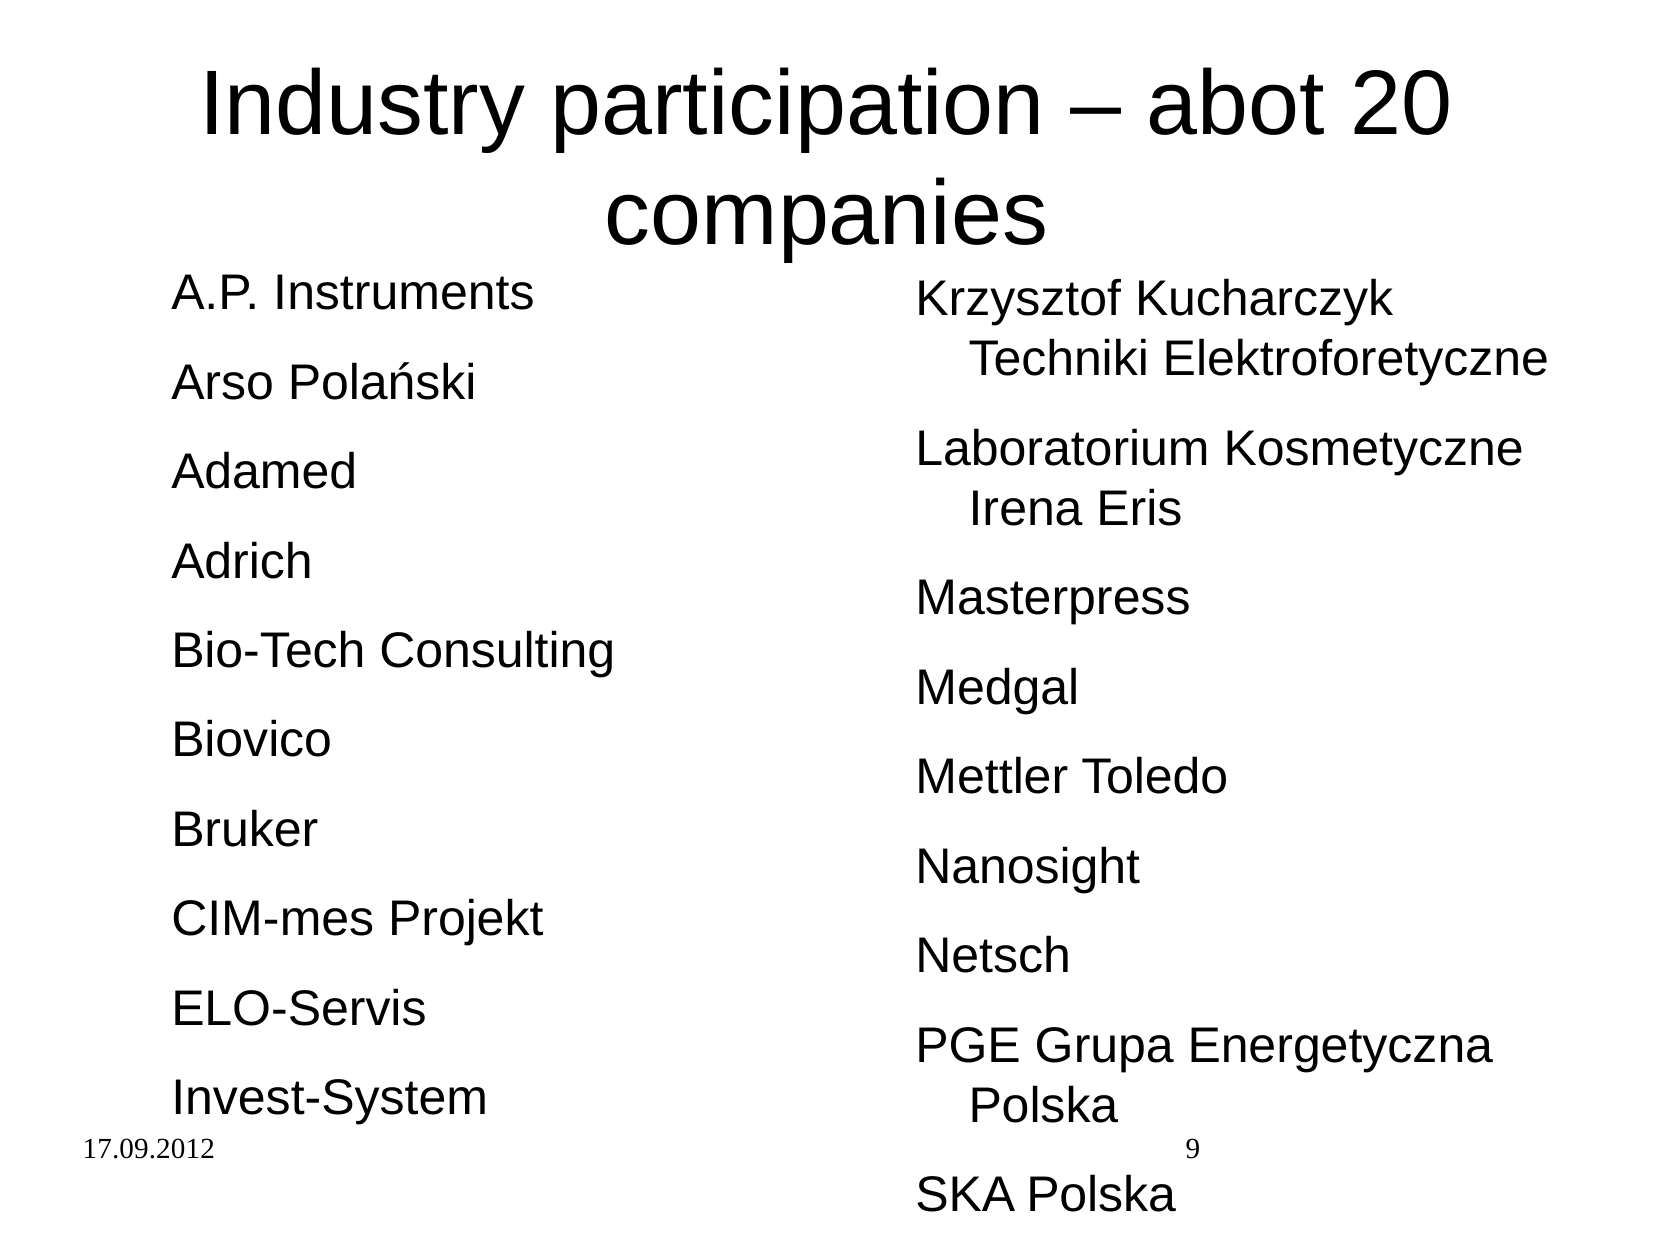

# Industry participation – abot 20 companies
A.P. Instruments
Arso Polański
Adamed
Adrich
Bio-Tech Consulting
Biovico
Bruker
CIM-mes Projekt
ELO-Servis
Invest-System
Krzysztof Kucharczyk Techniki Elektroforetyczne
Laboratorium Kosmetyczne Irena Eris
Masterpress
Medgal
Mettler Toledo
Nanosight
Netsch
PGE Grupa Energetyczna Polska
SKA Polska
17.09.2012